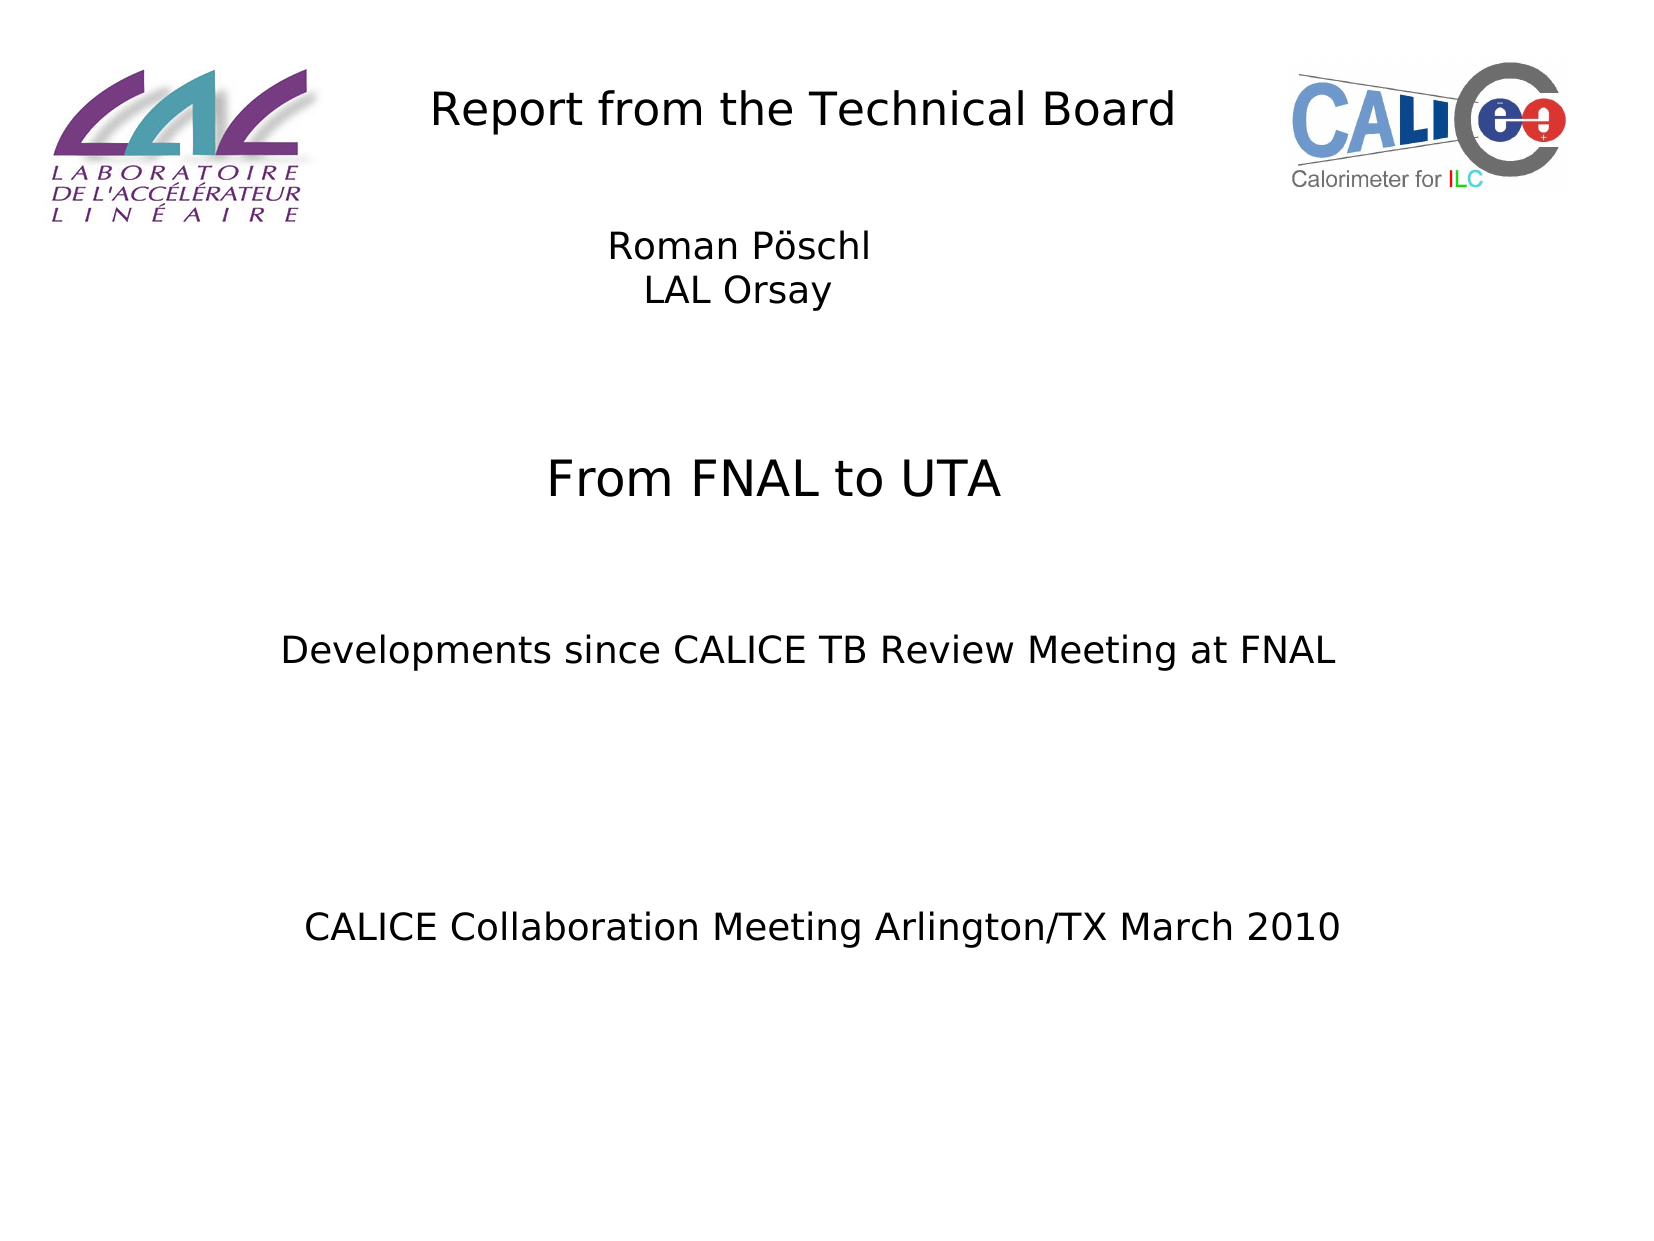

Report from the Technical Board
 Roman Pöschl
 LAL Orsay
From FNAL to UTA
Developments since CALICE TB Review Meeting at FNAL
CALICE Collaboration Meeting Arlington/TX March 2010